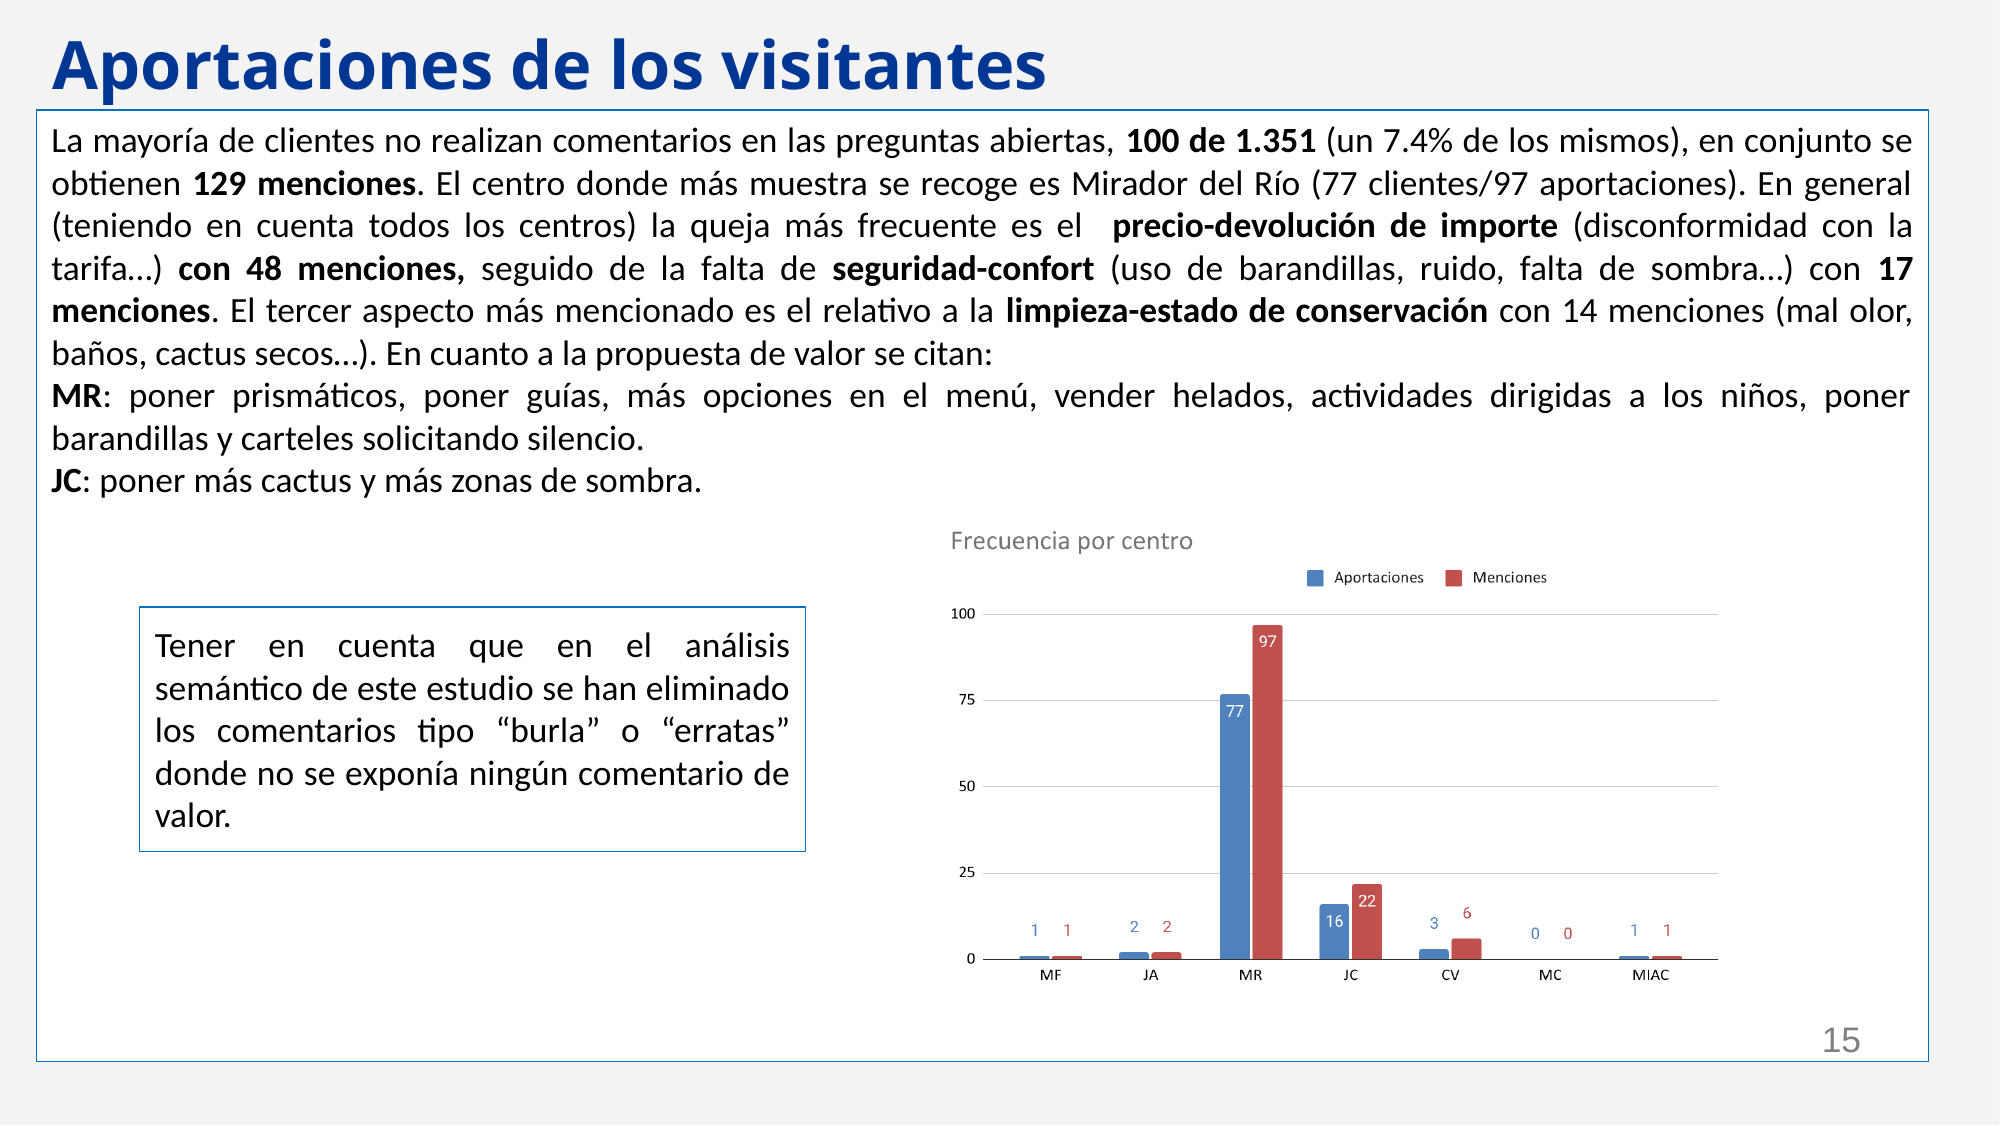

Aportaciones de los visitantes
La mayoría de clientes no realizan comentarios en las preguntas abiertas, 100 de 1.351 (un 7.4% de los mismos), en conjunto se obtienen 129 menciones. El centro donde más muestra se recoge es Mirador del Río (77 clientes/97 aportaciones). En general (teniendo en cuenta todos los centros) la queja más frecuente es el precio-devolución de importe (disconformidad con la tarifa…) con 48 menciones, seguido de la falta de seguridad-confort (uso de barandillas, ruido, falta de sombra…) con 17 menciones. El tercer aspecto más mencionado es el relativo a la limpieza-estado de conservación con 14 menciones (mal olor, baños, cactus secos…). En cuanto a la propuesta de valor se citan:
MR: poner prismáticos, poner guías, más opciones en el menú, vender helados, actividades dirigidas a los niños, poner barandillas y carteles solicitando silencio.
JC: poner más cactus y más zonas de sombra.
Tener en cuenta que en el análisis semántico de este estudio se han eliminado los comentarios tipo “burla” o “erratas” donde no se exponía ningún comentario de valor.